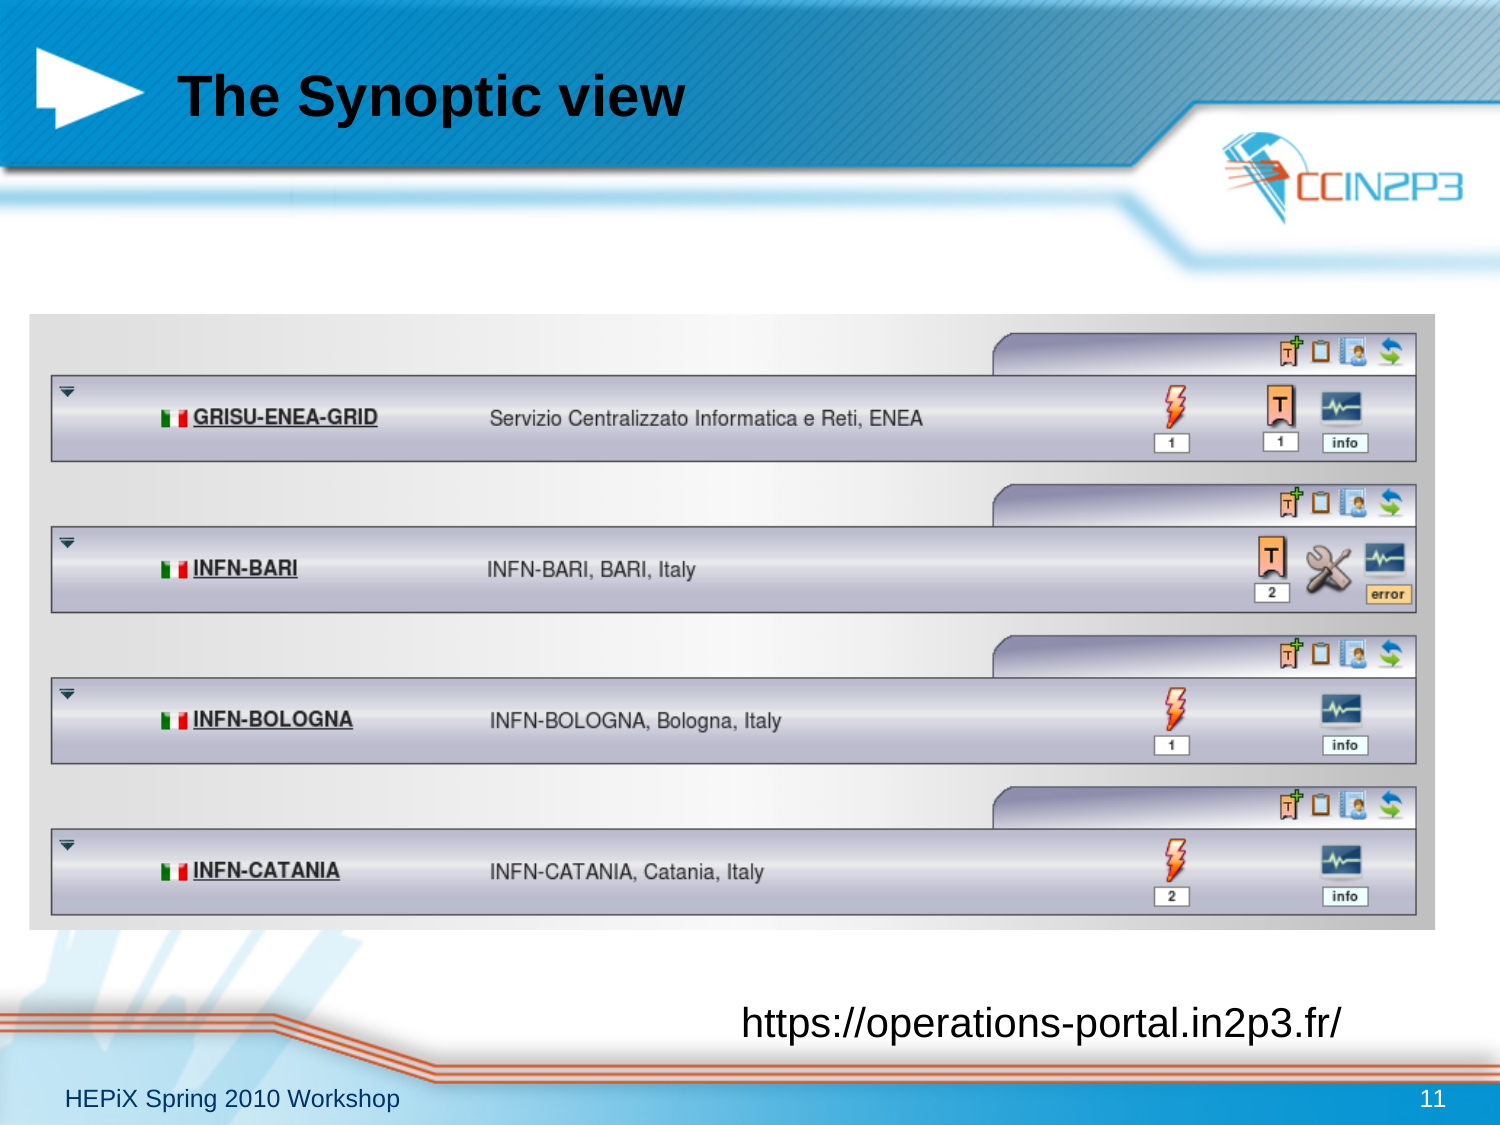

# The Synoptic view
https://operations-portal.in2p3.fr/
HEPiX Spring 2010 Workshop
11